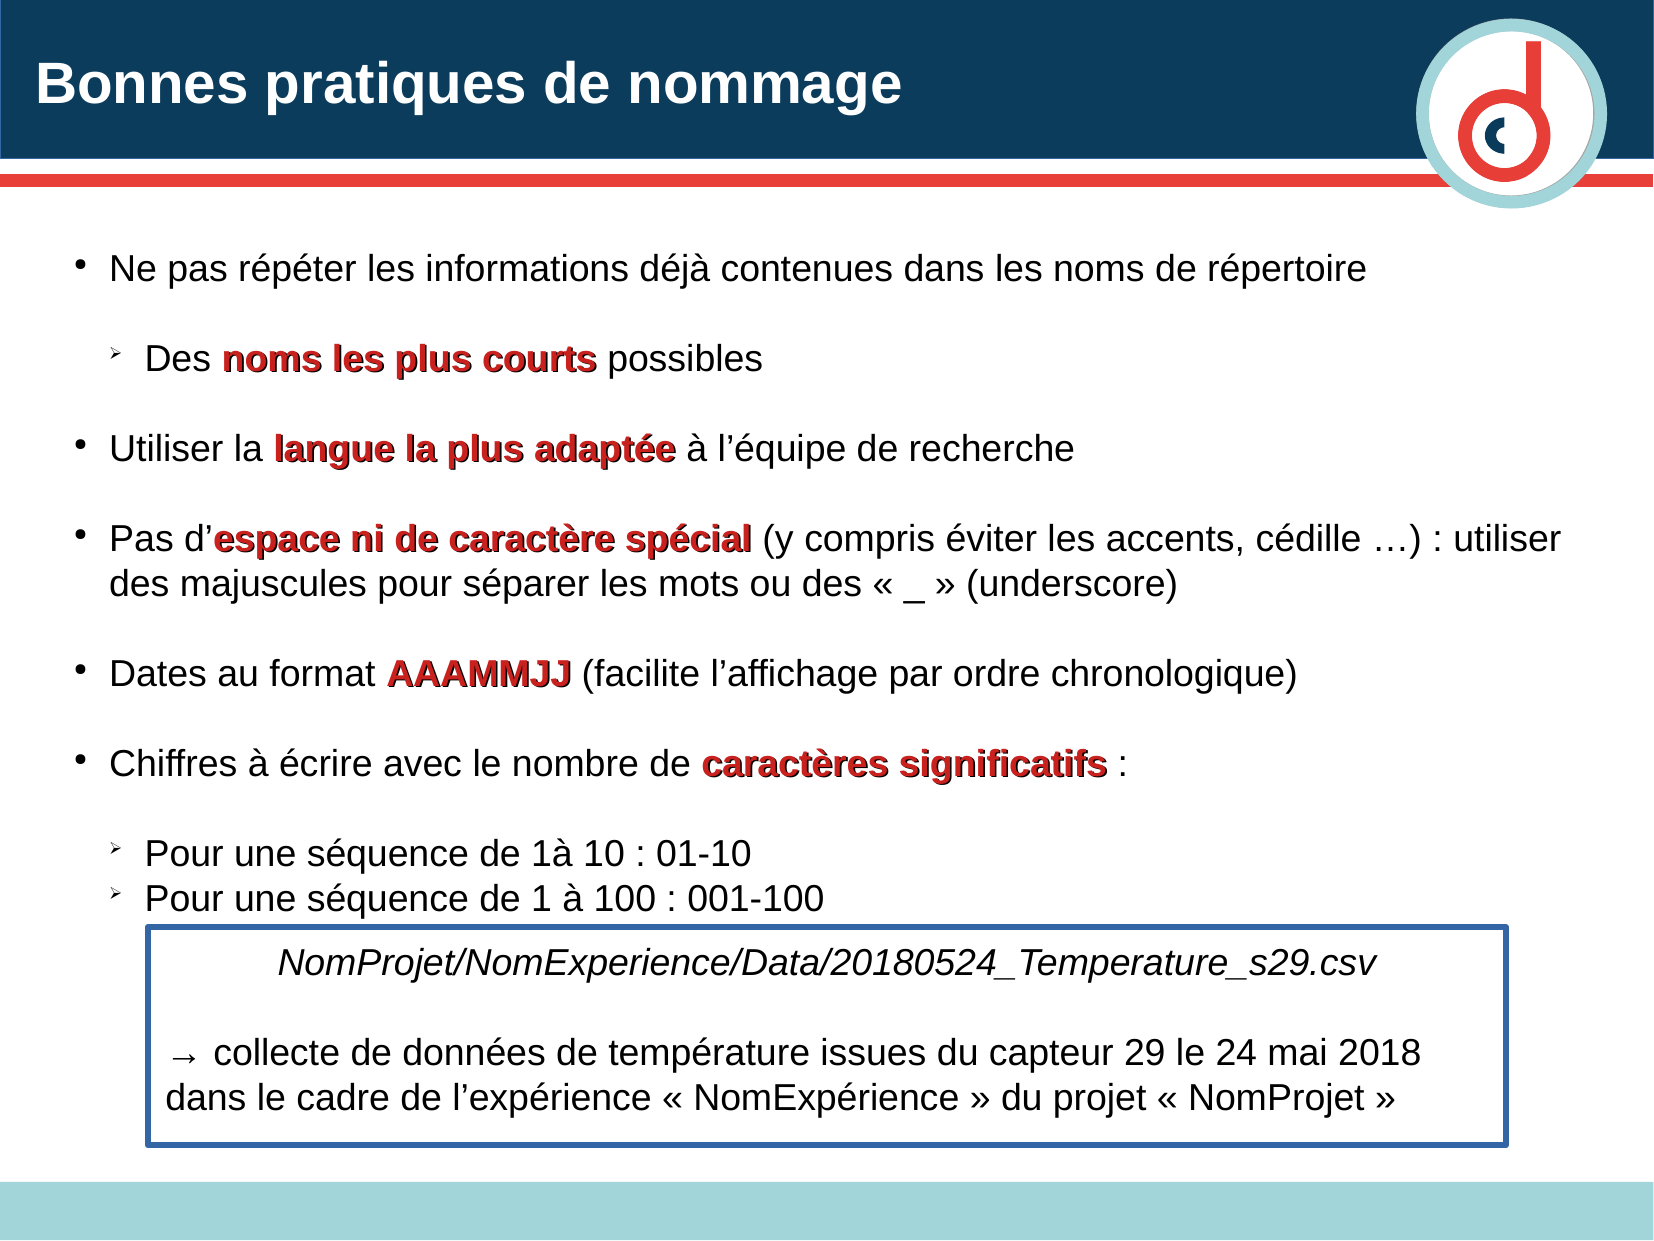

# Bonnes pratiques de nommage
Ne pas répéter les informations déjà contenues dans les noms de répertoire
Des noms les plus courts possibles
Utiliser la langue la plus adaptée à l’équipe de recherche
Pas d’espace ni de caractère spécial (y compris éviter les accents, cédille …) : utiliser des majuscules pour séparer les mots ou des « _ » (underscore)
Dates au format AAAMMJJ (facilite l’affichage par ordre chronologique)
Chiffres à écrire avec le nombre de caractères significatifs :
Pour une séquence de 1à 10 : 01-10
Pour une séquence de 1 à 100 : 001-100
NomProjet/NomExperience/Data/20180524_Temperature_s29.csv
→ collecte de données de température issues du capteur 29 le 24 mai 2018
dans le cadre de l’expérience « NomExpérience » du projet « NomProjet »